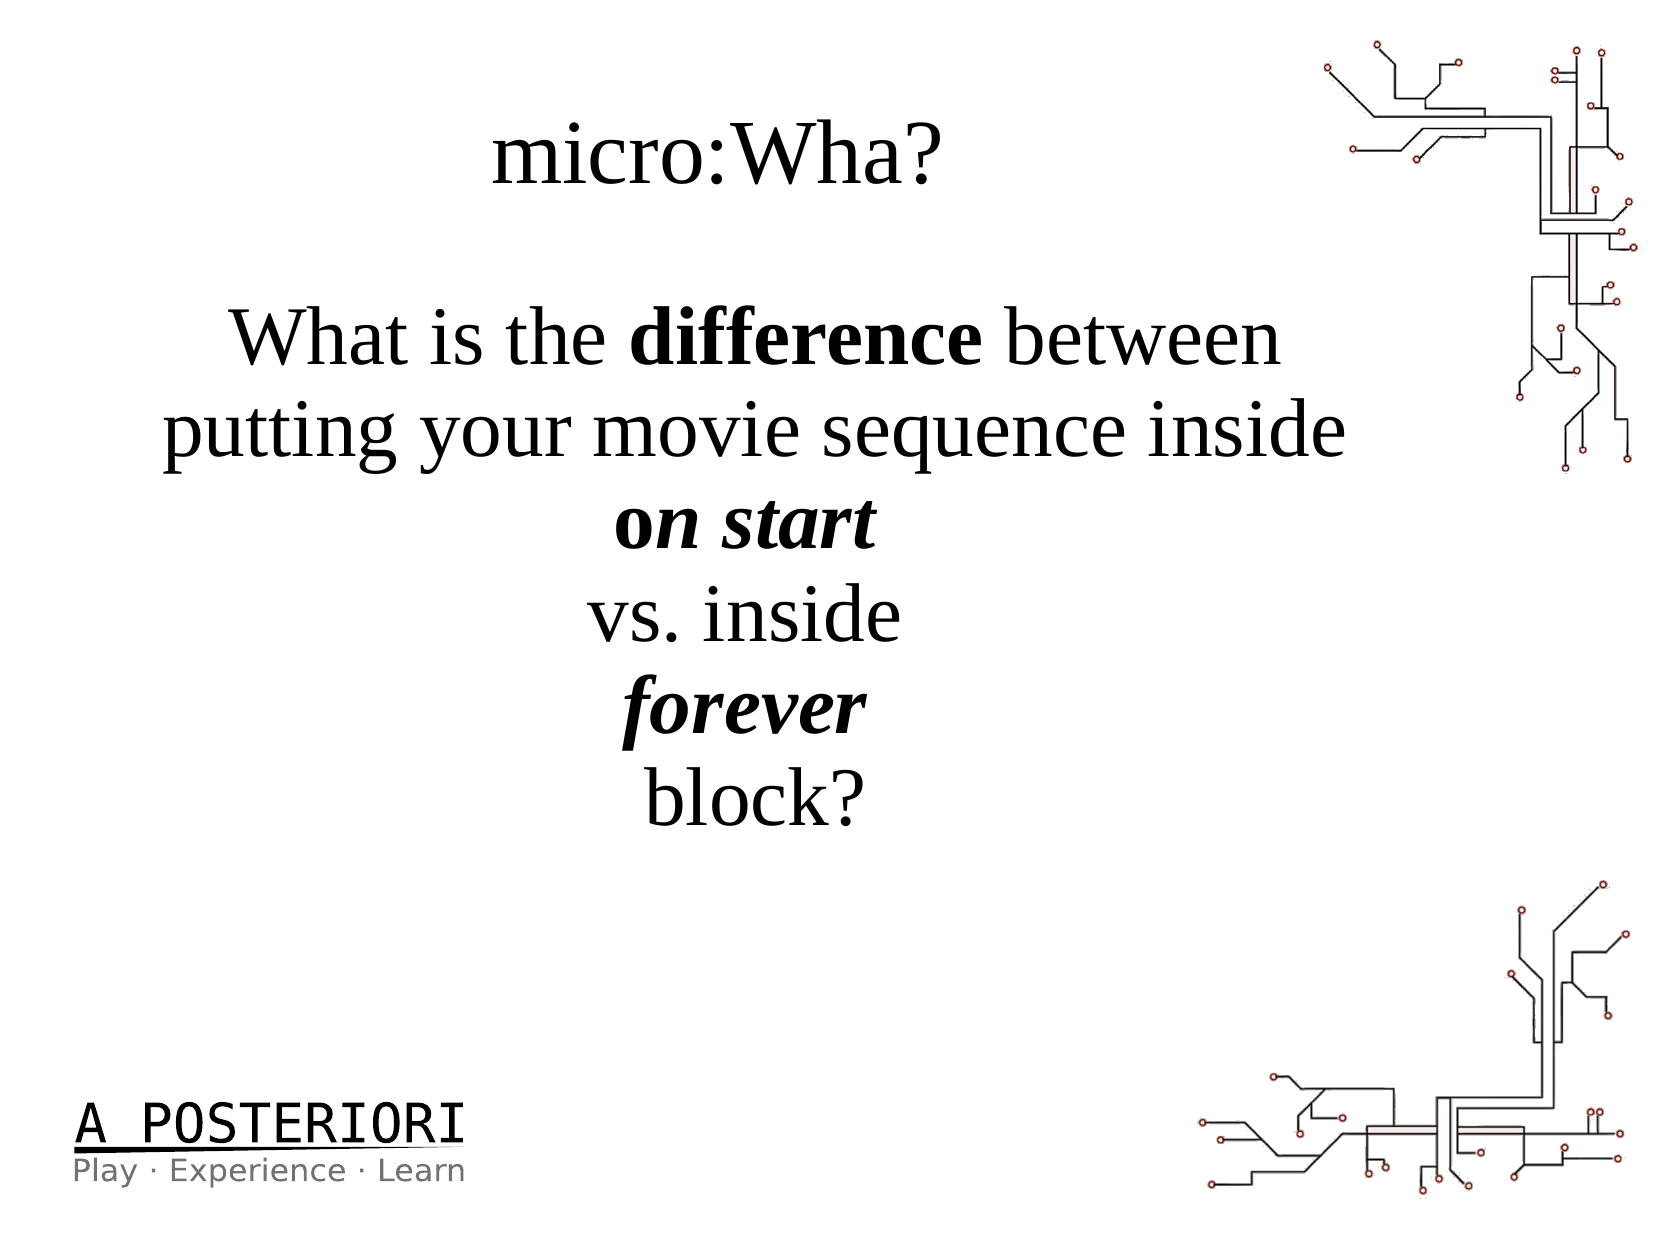

# micro:Wha?
What is the difference between
 putting your movie sequence inside
on start
vs. inside
forever
block?